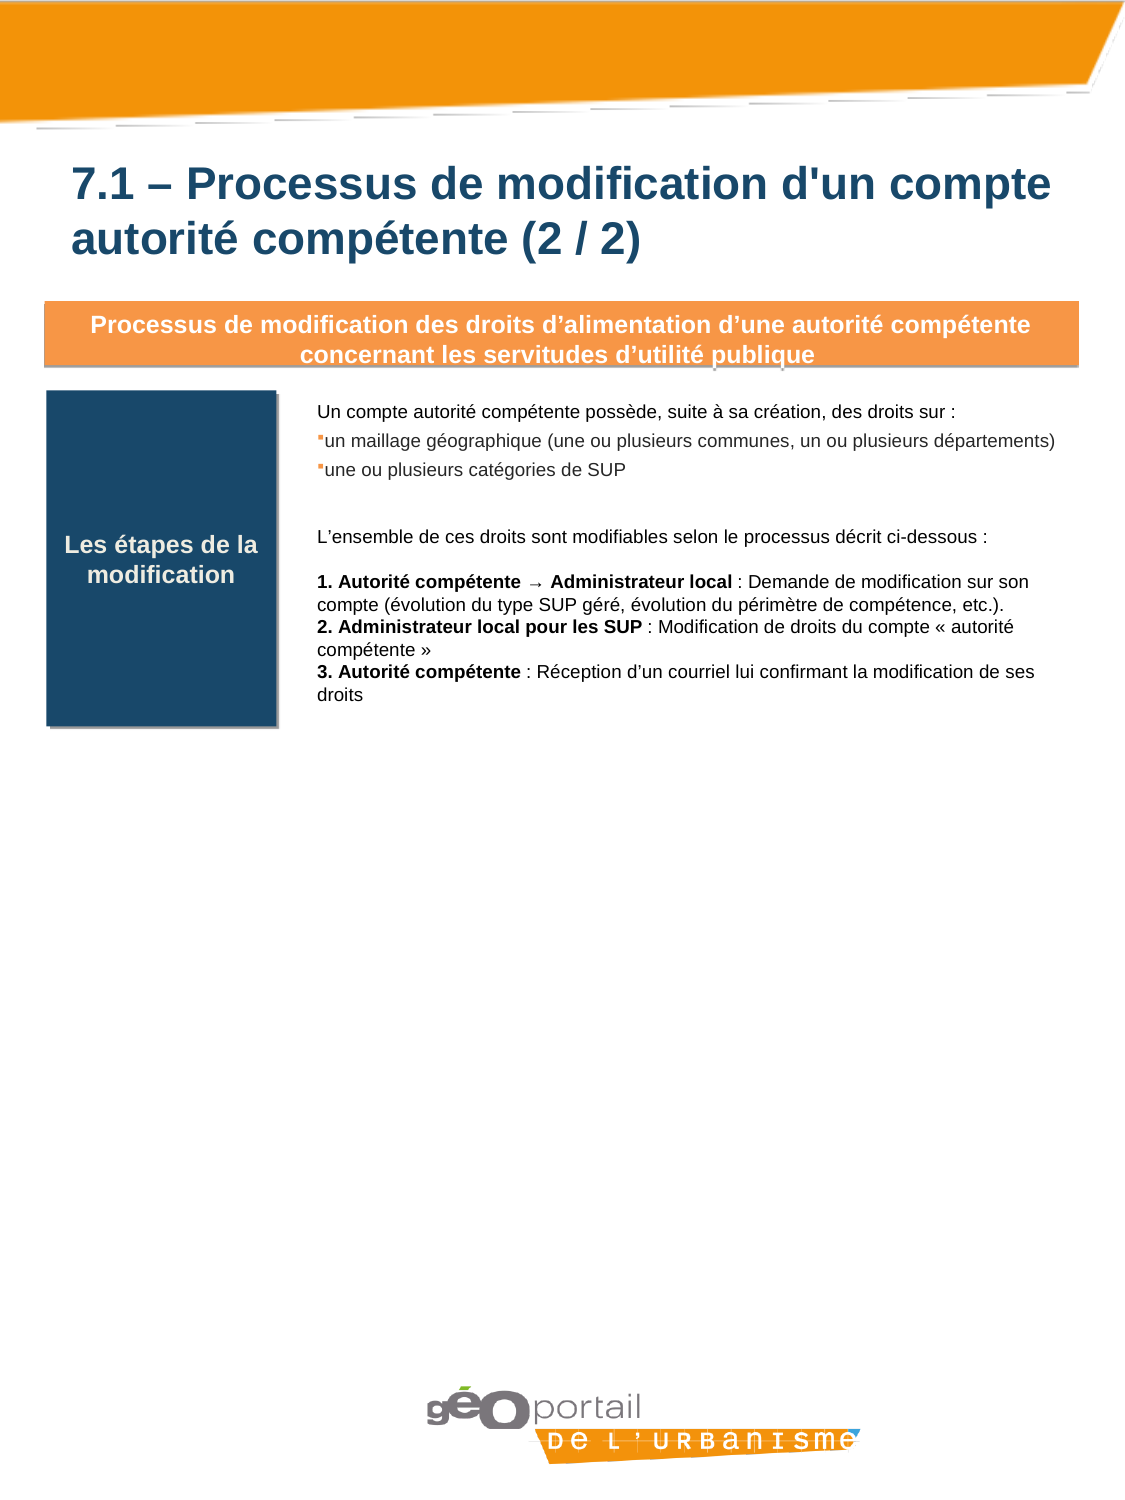

# 7.1 – Processus de modification d'un compte autorité compétente (2 / 2)
Processus de modification des droits d’alimentation d’une autorité compétente concernant les servitudes d’utilité publique
Les étapes de la modification
Un compte autorité compétente possède, suite à sa création, des droits sur :
un maillage géographique (une ou plusieurs communes, un ou plusieurs départements)
une ou plusieurs catégories de SUP
L’ensemble de ces droits sont modifiables selon le processus décrit ci-dessous :
1. Autorité compétente → Administrateur local : Demande de modification sur son compte (évolution du type SUP géré, évolution du périmètre de compétence, etc.).
2. Administrateur local pour les SUP : Modification de droits du compte « autorité compétente »
3. Autorité compétente : Réception d’un courriel lui confirmant la modification de ses droits